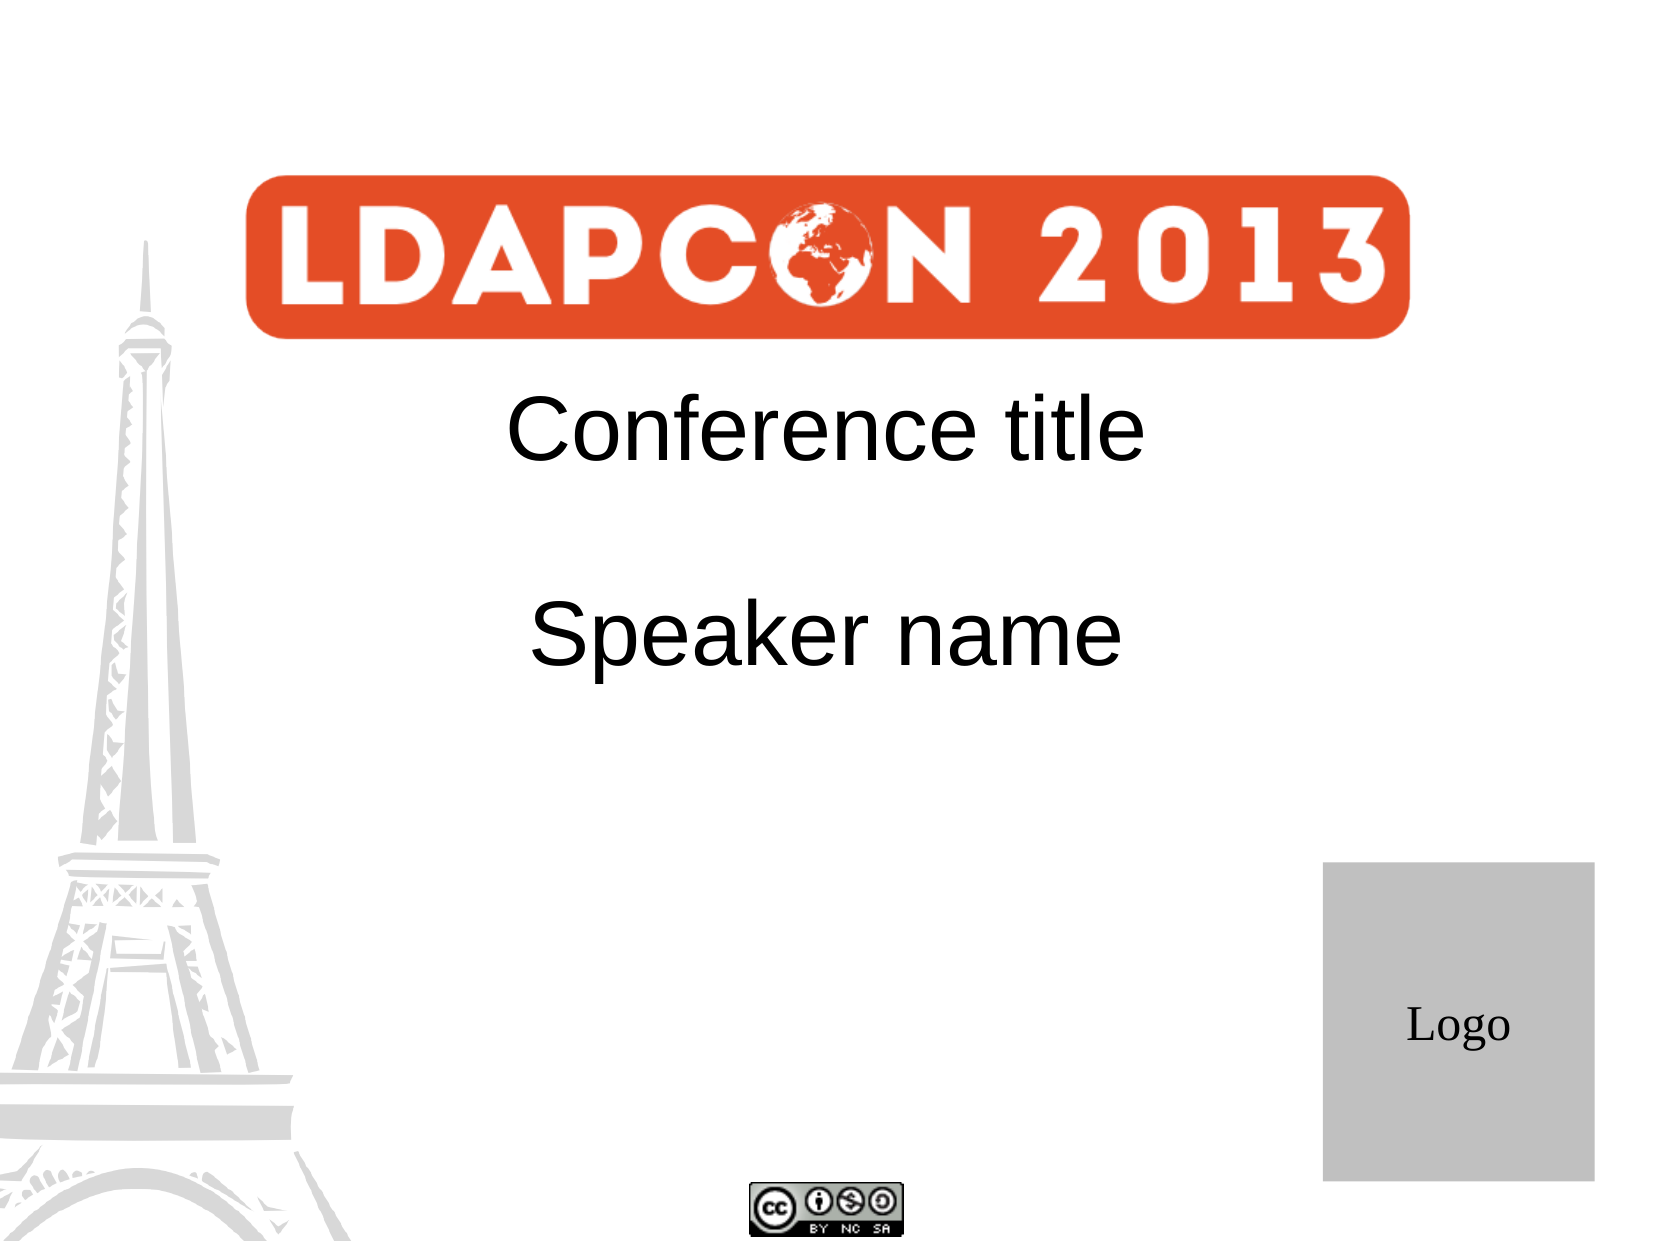

# Conference title Speaker name
License CC-BY-SA